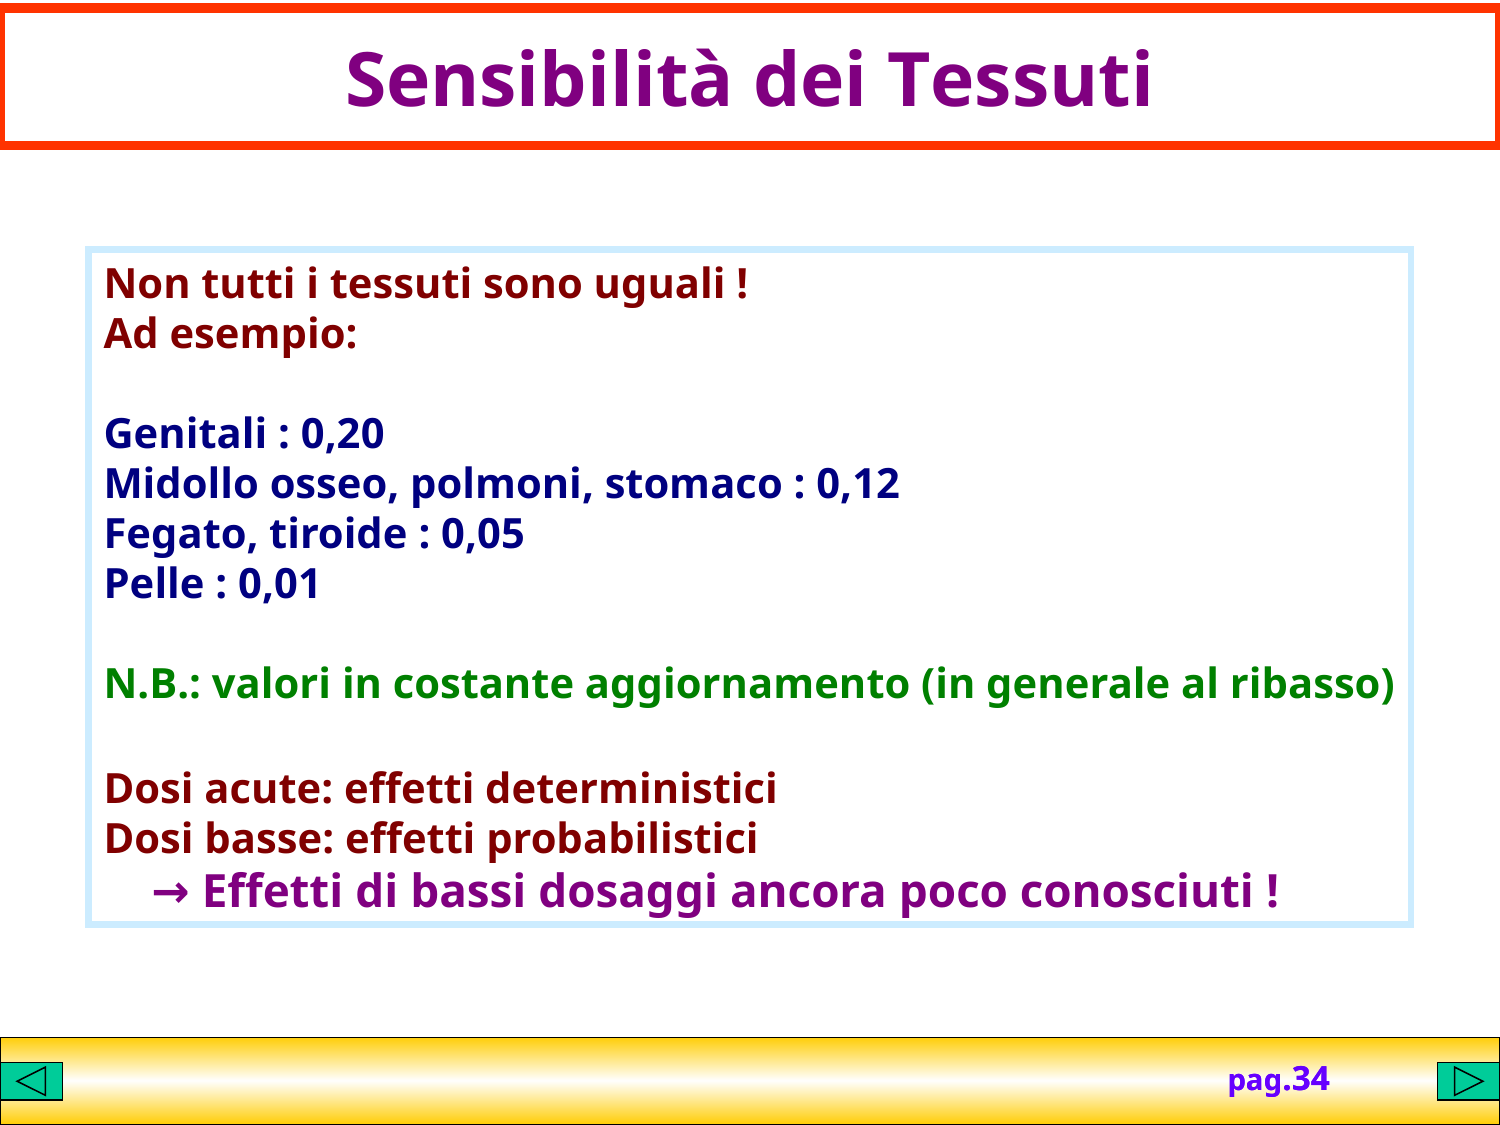

# Sensibilità dei Tessuti
Non tutti i tessuti sono uguali !
Ad esempio:
Genitali : 0,20
Midollo osseo, polmoni, stomaco : 0,12
Fegato, tiroide : 0,05
Pelle : 0,01
N.B.: valori in costante aggiornamento (in generale al ribasso)
Dosi acute: effetti deterministici
Dosi basse: effetti probabilistici
 → Effetti di bassi dosaggi ancora poco conosciuti !
pag.
34